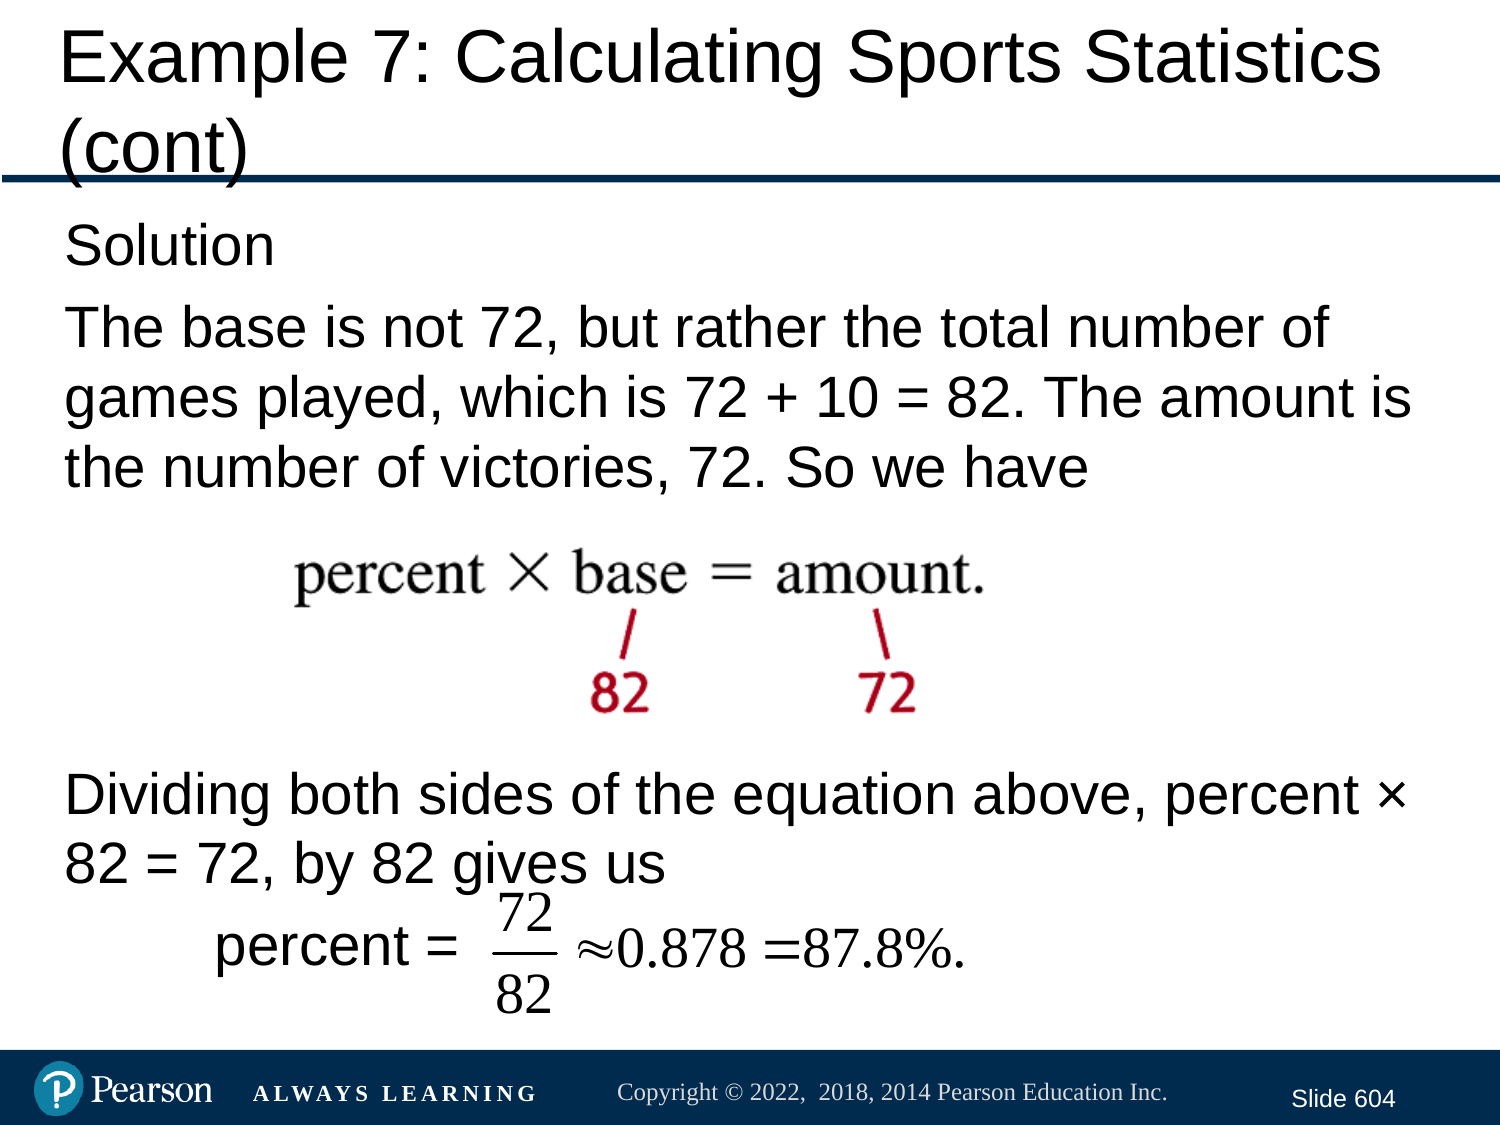

# Example 7: Calculating Sports Statistics (cont)
Solution
The base is not 72, but rather the total number of games played, which is 72 + 10 = 82. The amount is the number of victories, 72. So we have
Dividing both sides of the equation above, percent × 82 = 72, by 82 gives us
		percent =